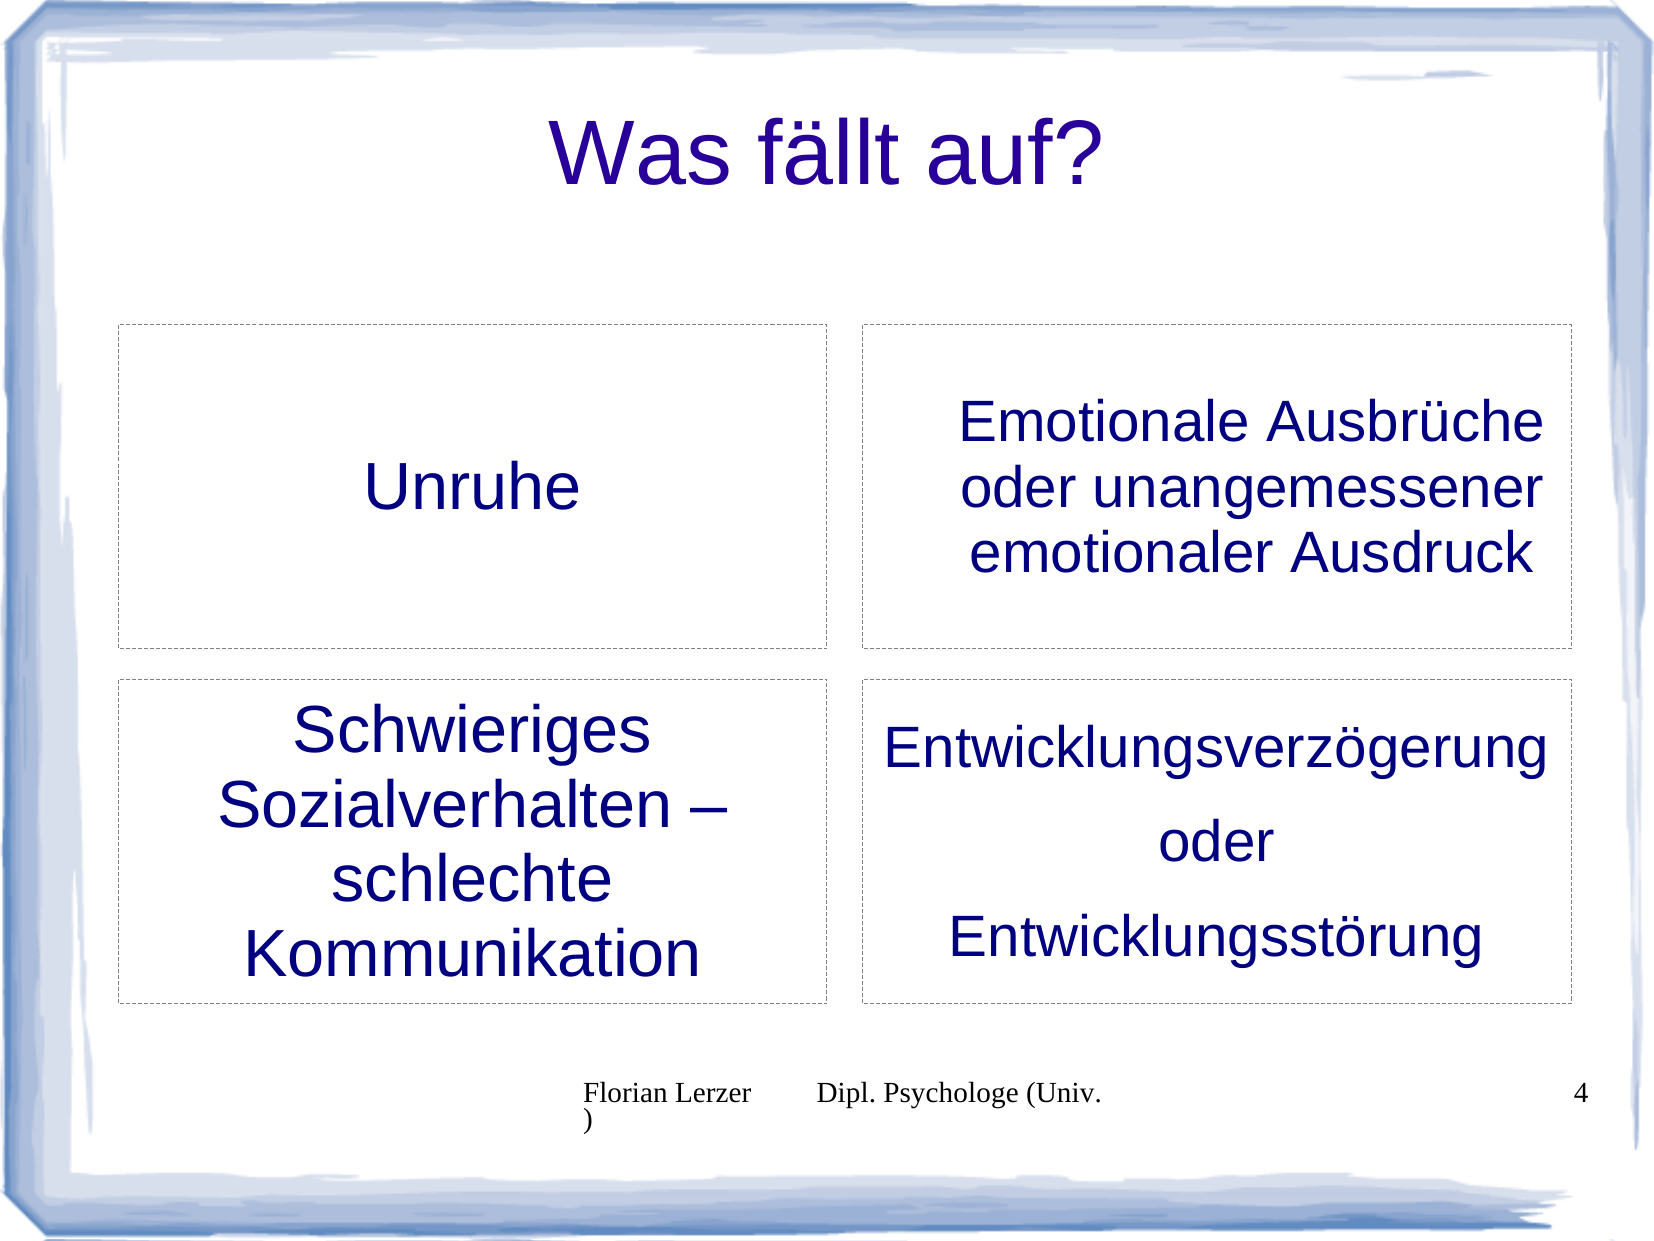

# Was fällt auf?
Unruhe
Emotionale Ausbrüche oder unangemessener emotionaler Ausdruck
Schwieriges Sozialverhalten – schlechte Kommunikation
Entwicklungsverzögerung
 oder
Entwicklungsstörung
Florian Lerzer Dipl. Psychologe (Univ.)
4